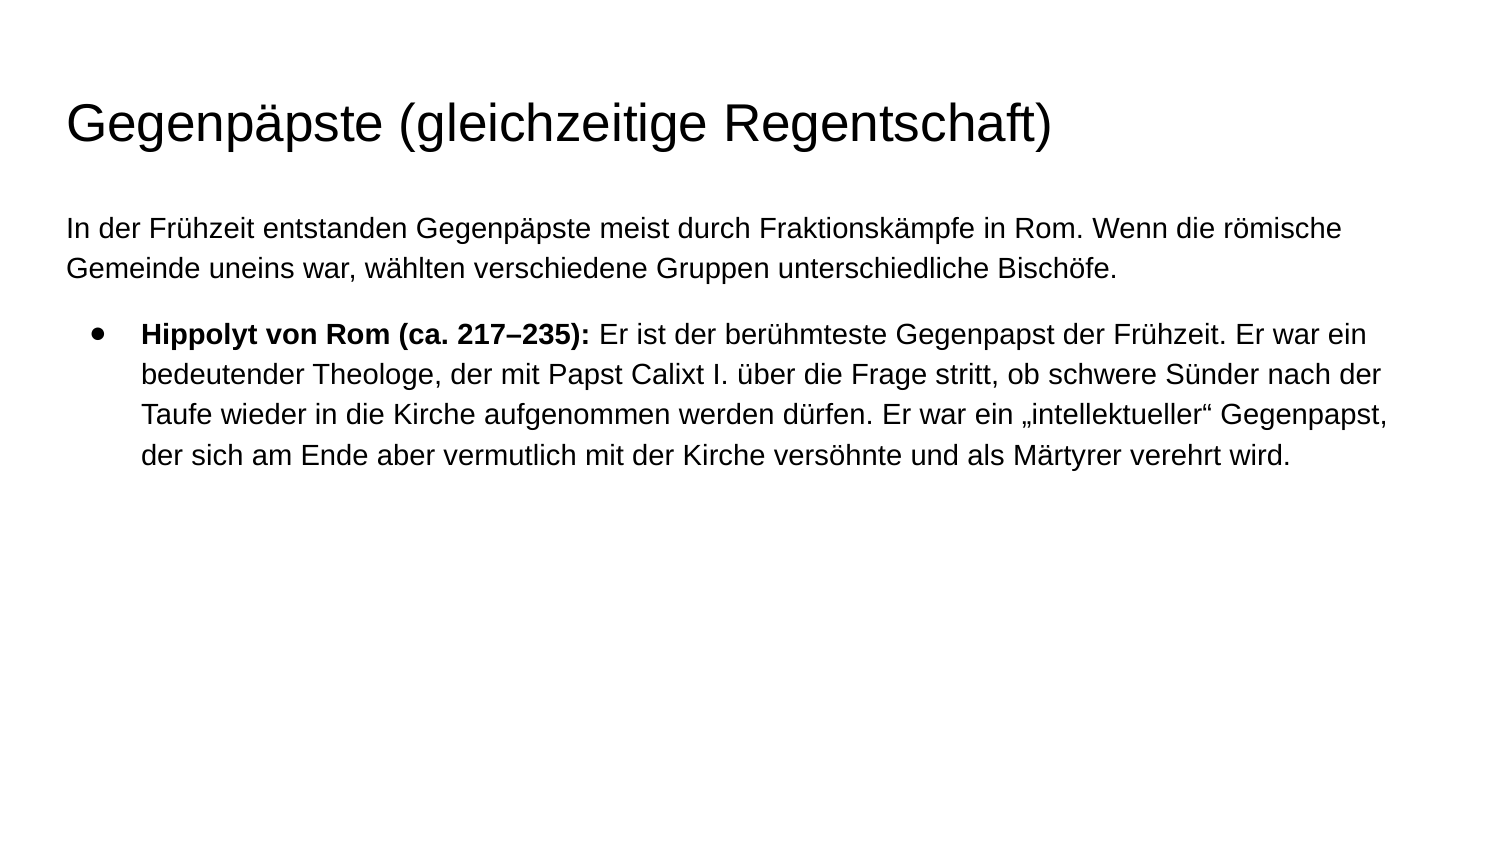

# Gegenpäpste (gleichzeitige Regentschaft)
In der Frühzeit entstanden Gegenpäpste meist durch Fraktionskämpfe in Rom. Wenn die römische Gemeinde uneins war, wählten verschiedene Gruppen unterschiedliche Bischöfe.
Hippolyt von Rom (ca. 217–235): Er ist der berühmteste Gegenpapst der Frühzeit. Er war ein bedeutender Theologe, der mit Papst Calixt I. über die Frage stritt, ob schwere Sünder nach der Taufe wieder in die Kirche aufgenommen werden dürfen. Er war ein „intellektueller“ Gegenpapst, der sich am Ende aber vermutlich mit der Kirche versöhnte und als Märtyrer verehrt wird.